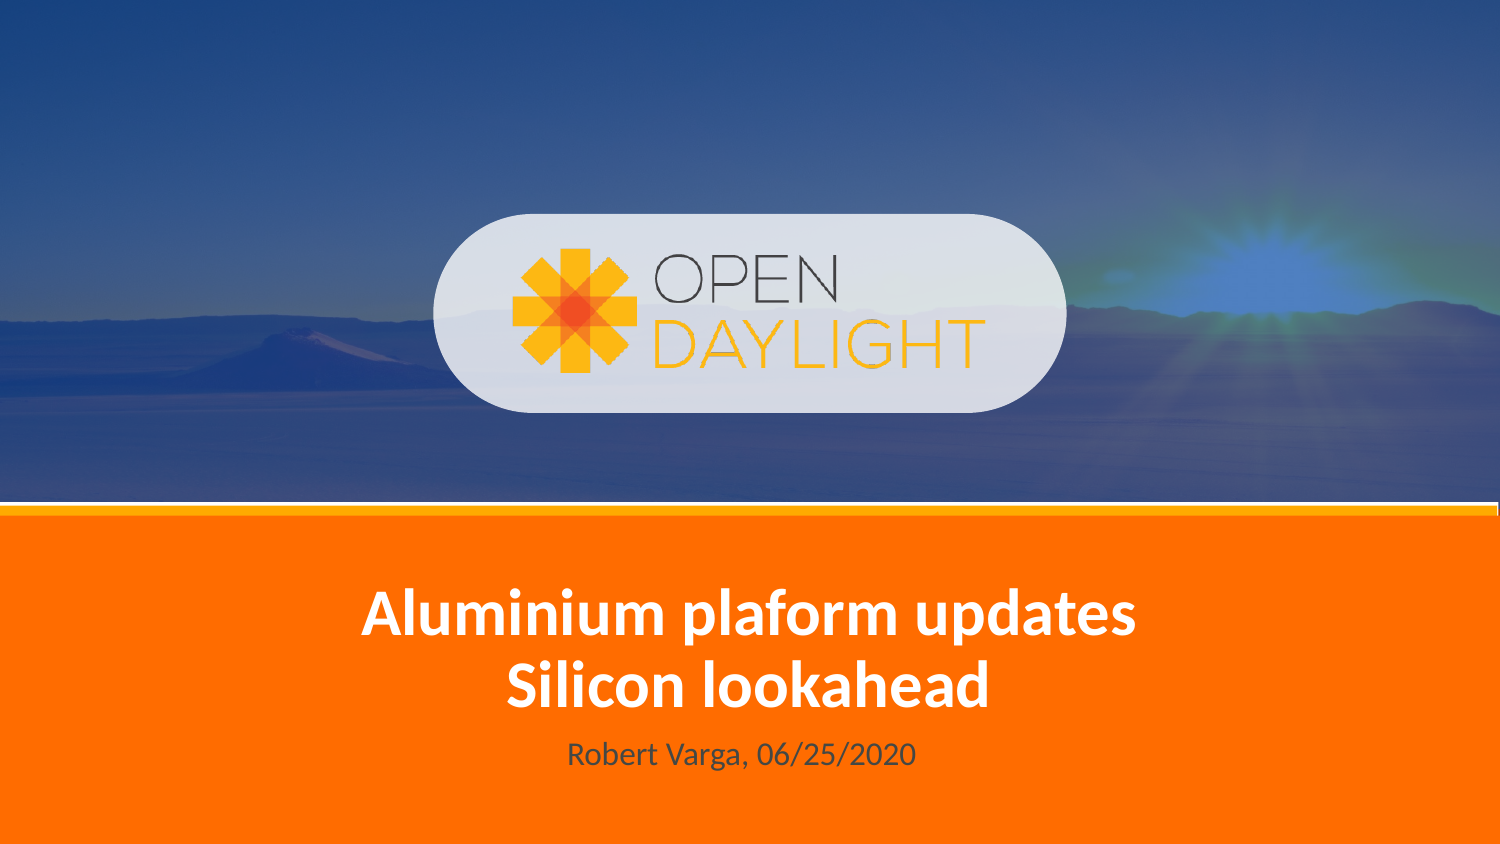

# Aluminium plaform updates Silicon lookahead
Robert Varga, 06/25/2020